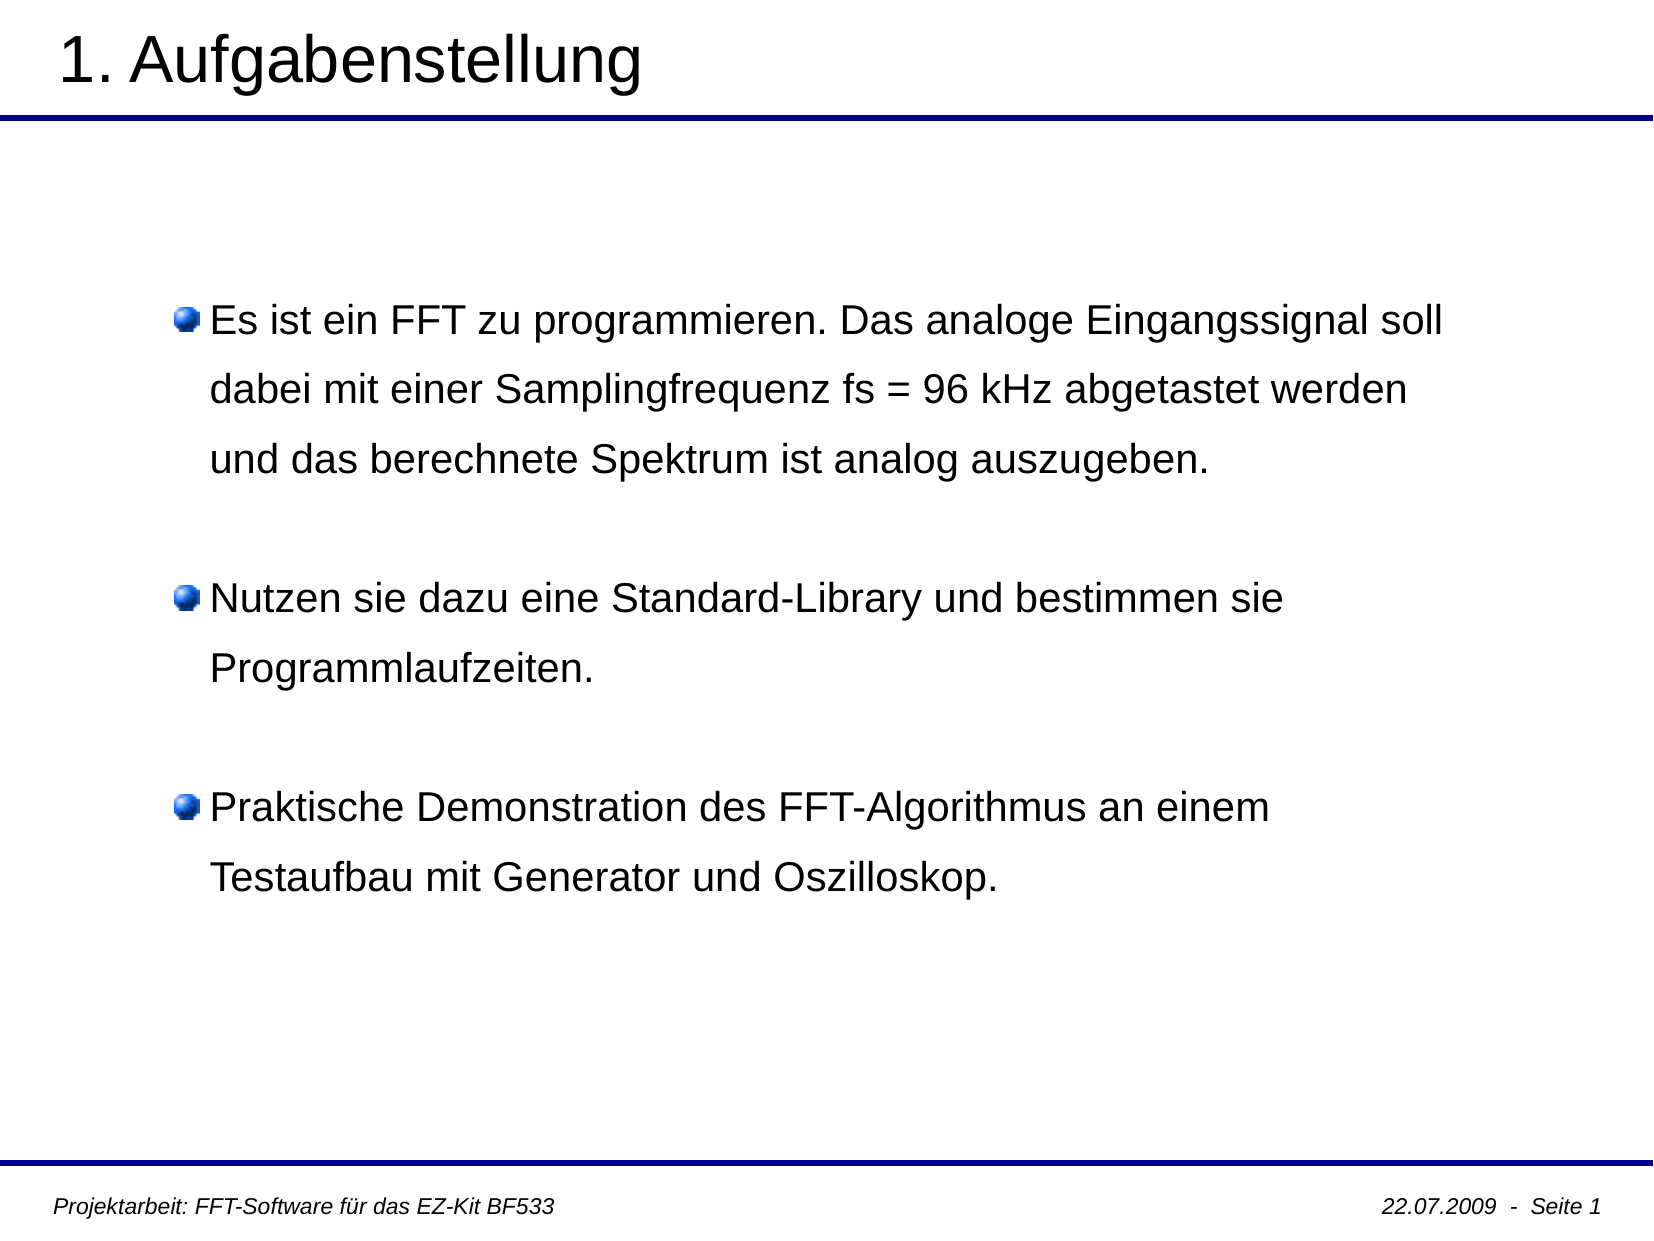

# 1. Aufgabenstellung
Es ist ein FFT zu programmieren. Das analoge Eingangssignal soll dabei mit einer Samplingfrequenz fs = 96 kHz abgetastet werden und das berechnete Spektrum ist analog auszugeben.
Nutzen sie dazu eine Standard-Library und bestimmen sie Programmlaufzeiten.
Praktische Demonstration des FFT-Algorithmus an einem Testaufbau mit Generator und Oszilloskop.
Projektarbeit: FFT-Software für das EZ-Kit BF533										 		22.07.2009 - Seite 1